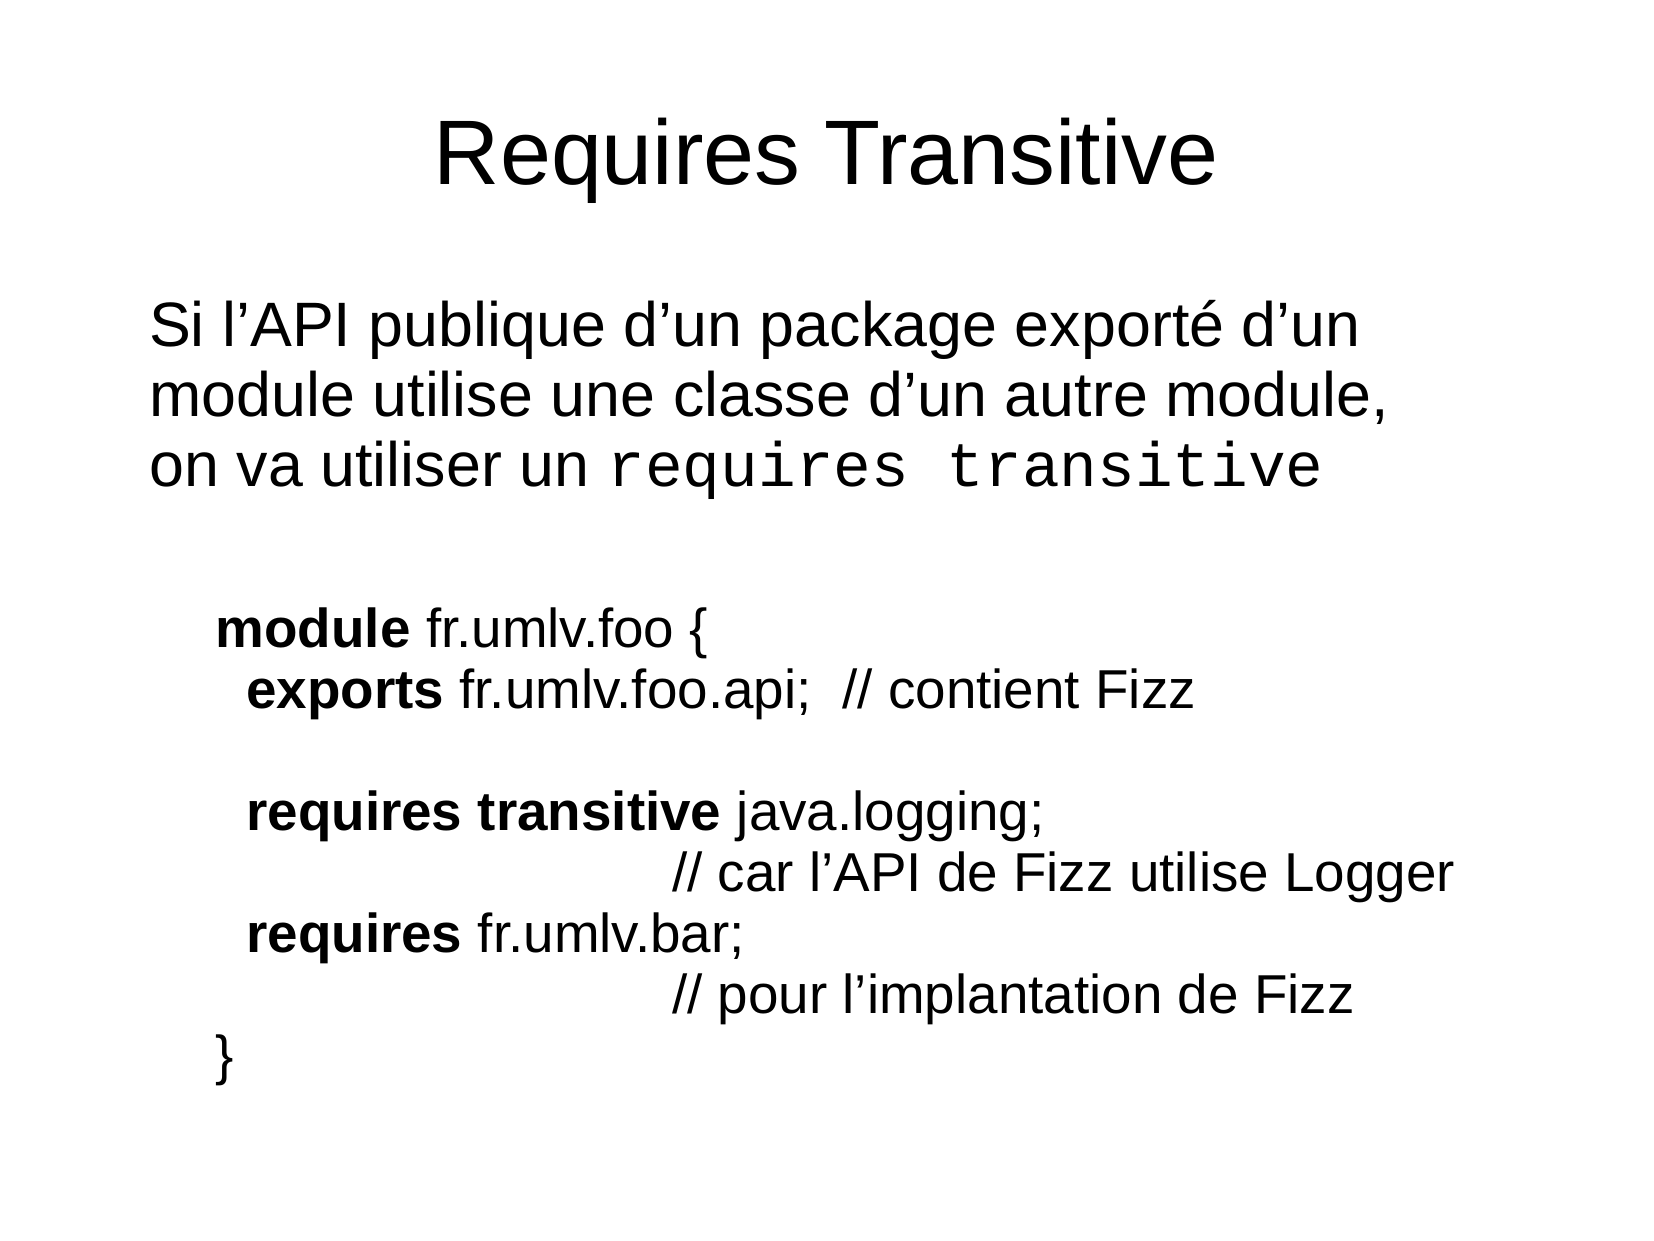

# Requires Transitive
Si l’API publique d’un package exporté d’un module utilise une classe d’un autre module,
on va utiliser un requires transitive
module fr.umlv.foo {
 exports fr.umlv.foo.api; // contient Fizz
 requires transitive java.logging;
 // car l’API de Fizz utilise Logger
 requires fr.umlv.bar;
 // pour l’implantation de Fizz
}